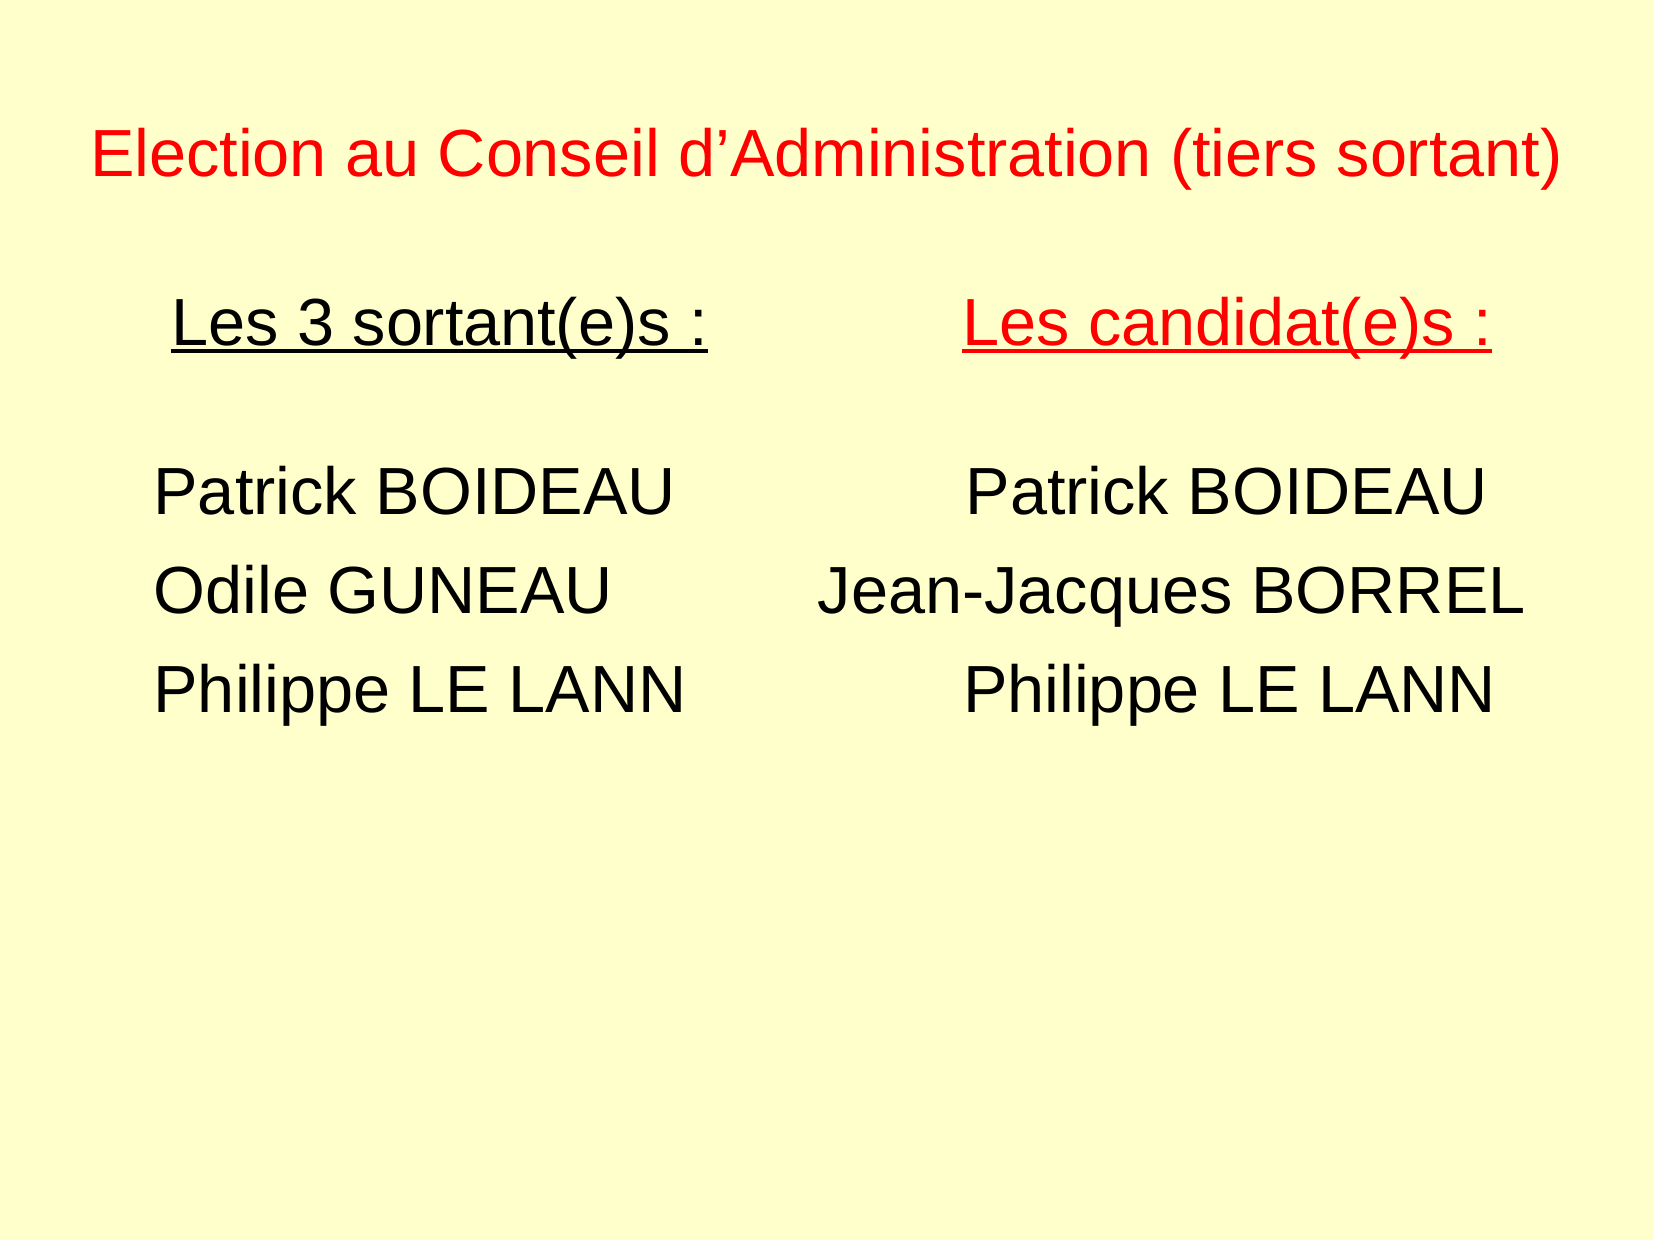

# Election au Conseil d’Administration (tiers sortant)
Les 3 sortant(e)s : 				Les candidat(e)s :
Patrick BOIDEAU				Patrick BOIDEAU
Odile GUNEAU			Jean-Jacques BORREL
Philippe LE LANN Philippe LE LANN